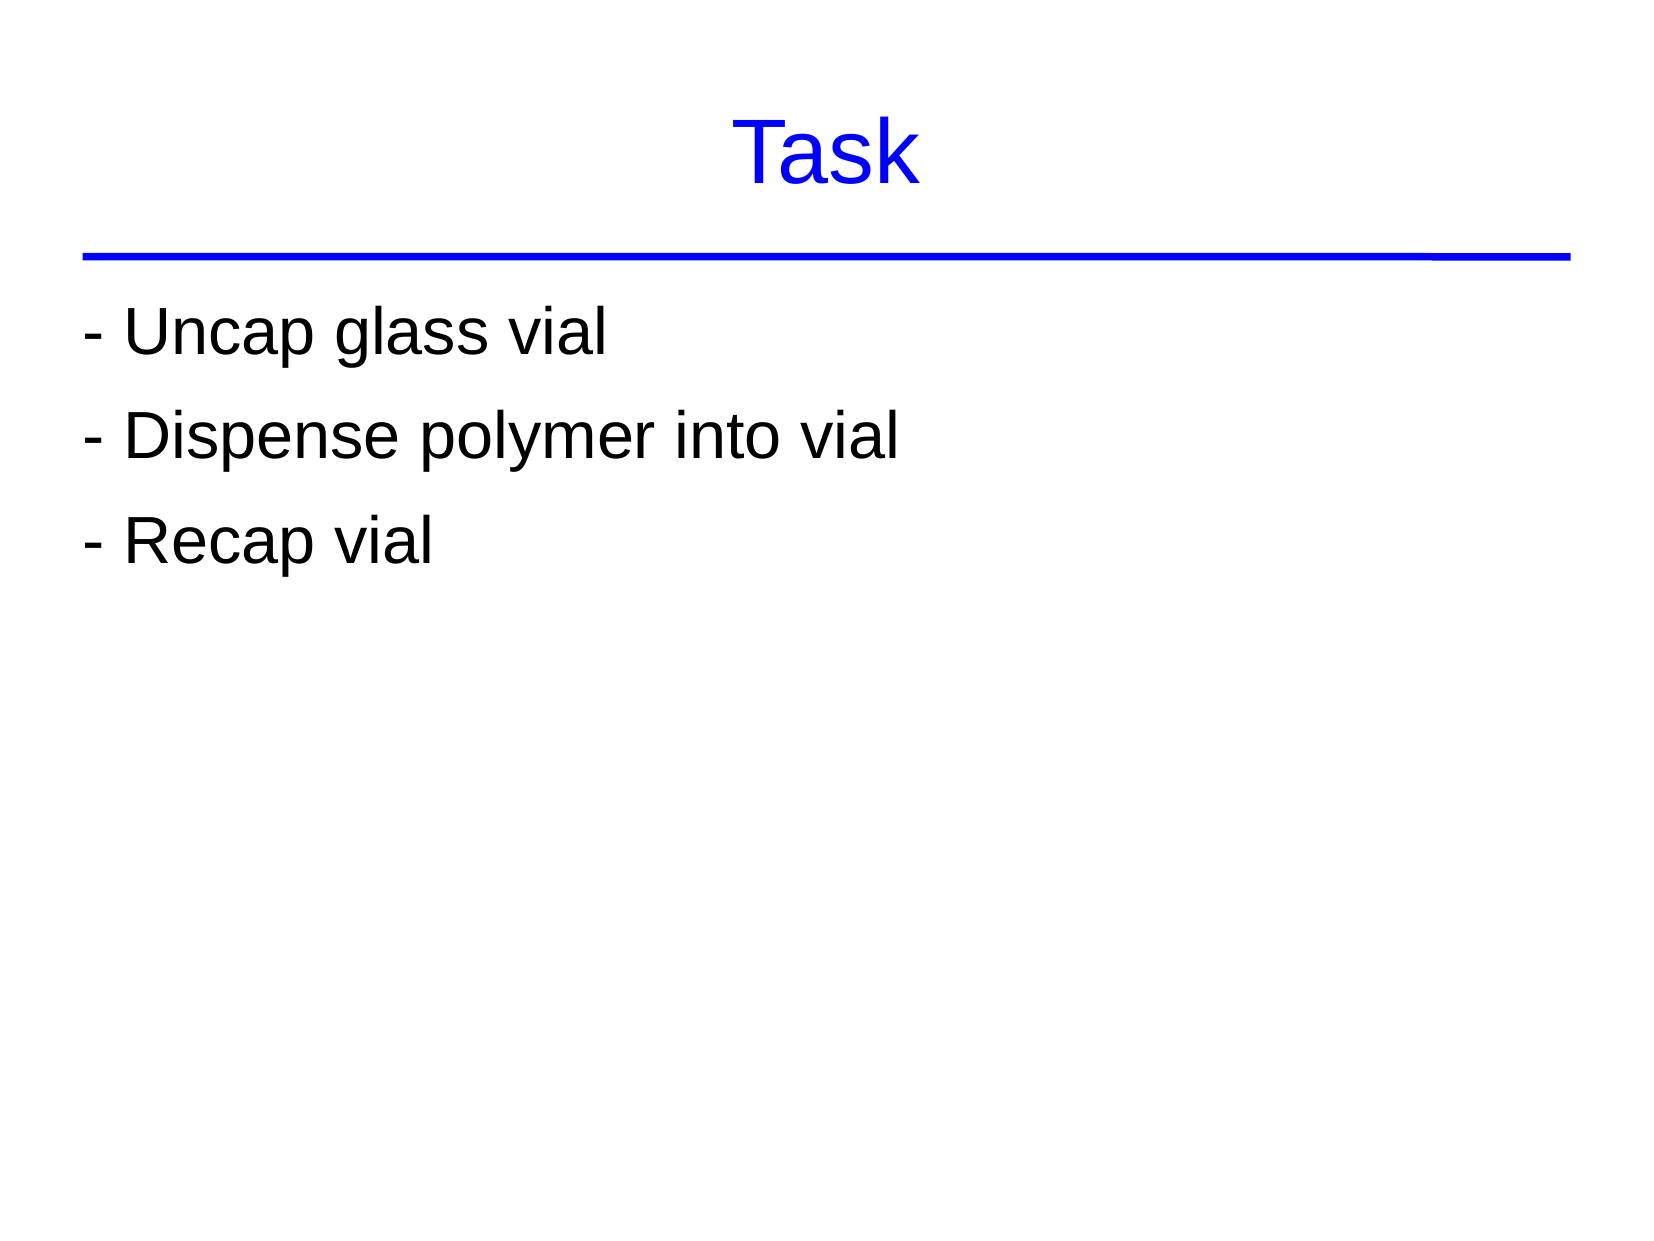

# Task
- Uncap glass vial
- Dispense polymer into vial
- Recap vial